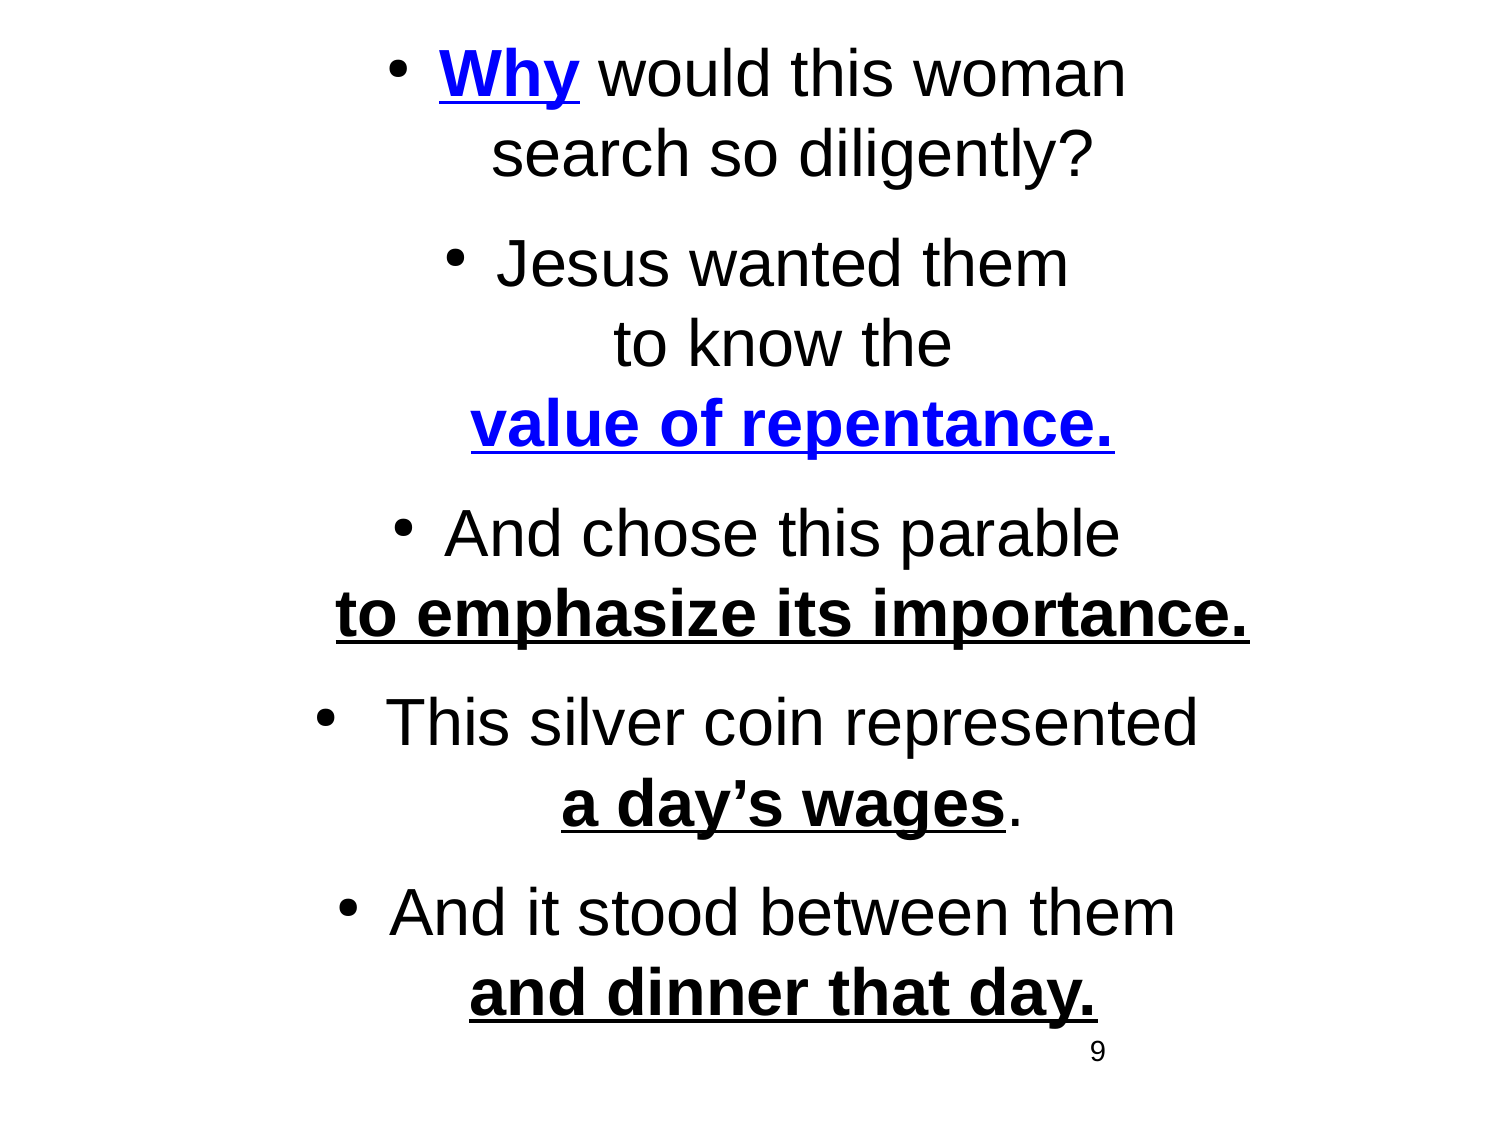

# Why would this woman search so diligently?
Jesus wanted them
to know the
value of repentance.
And chose this parable
to emphasize its importance.
 This silver coin represented
a day’s wages.
And it stood between them
and dinner that day.
9